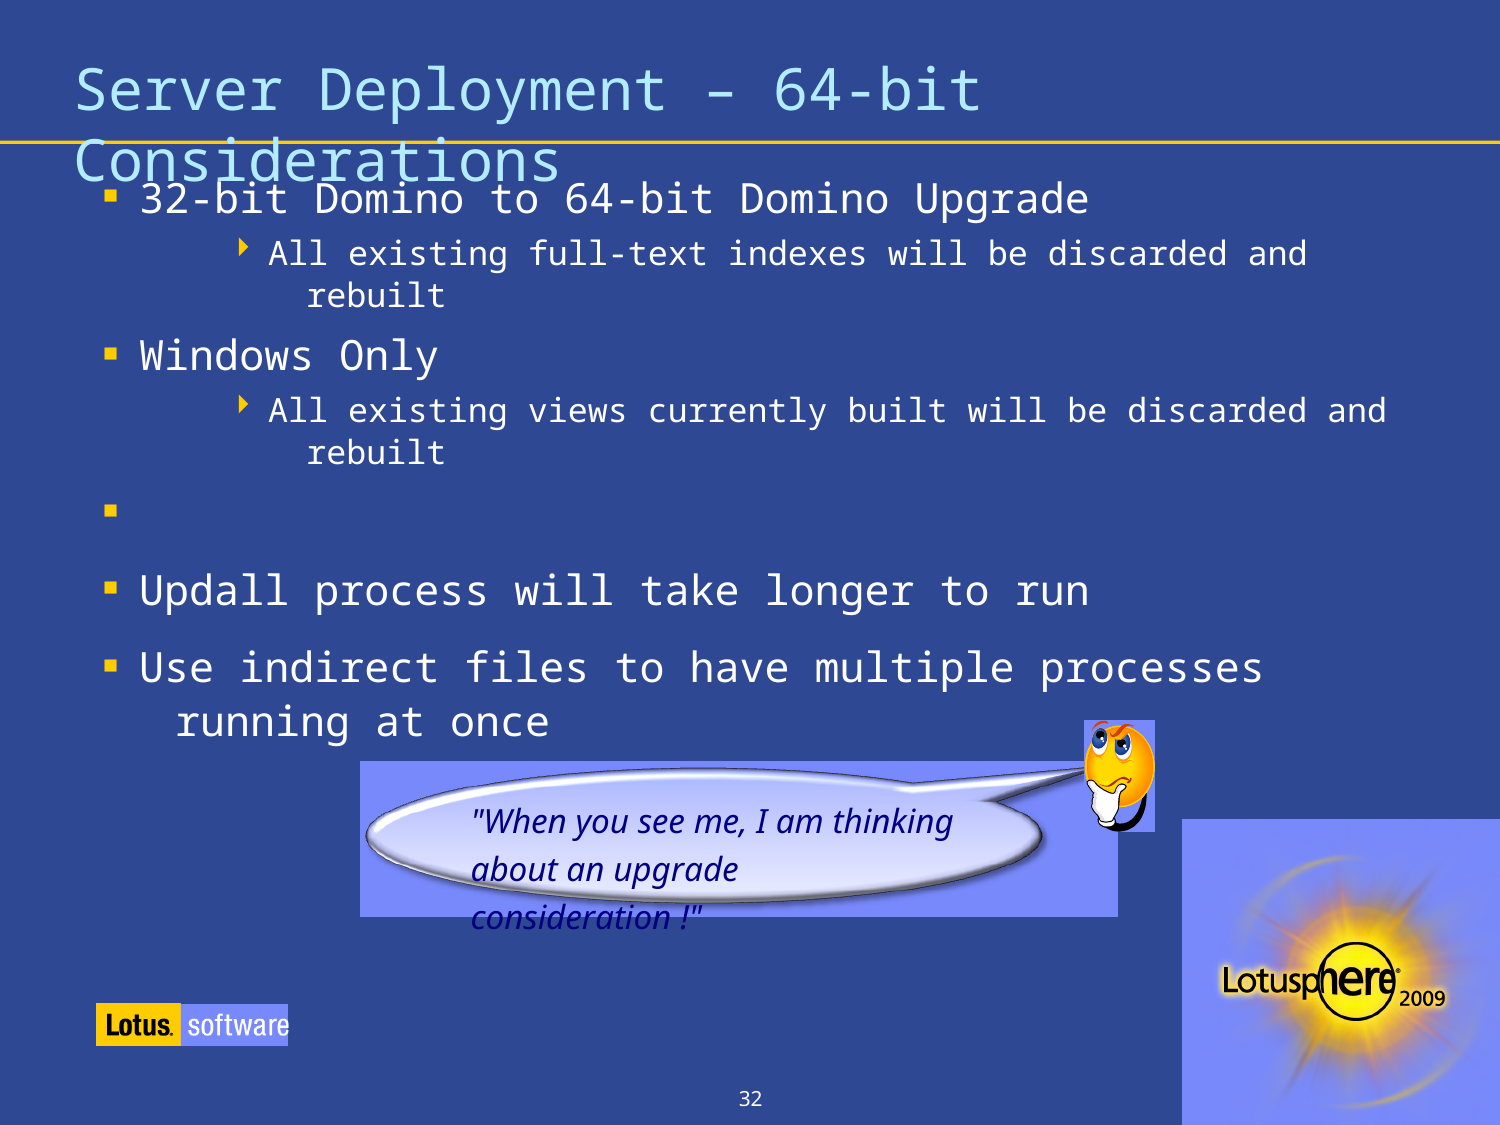

# Server Deployment – 64-bit Considerations
32-bit Domino to 64-bit Domino Upgrade
All existing full-text indexes will be discarded and rebuilt
Windows Only
All existing views currently built will be discarded and rebuilt
Updall process will take longer to run
Use indirect files to have multiple processes running at once
"When you see me, I am thinking about an upgrade consideration !"
32